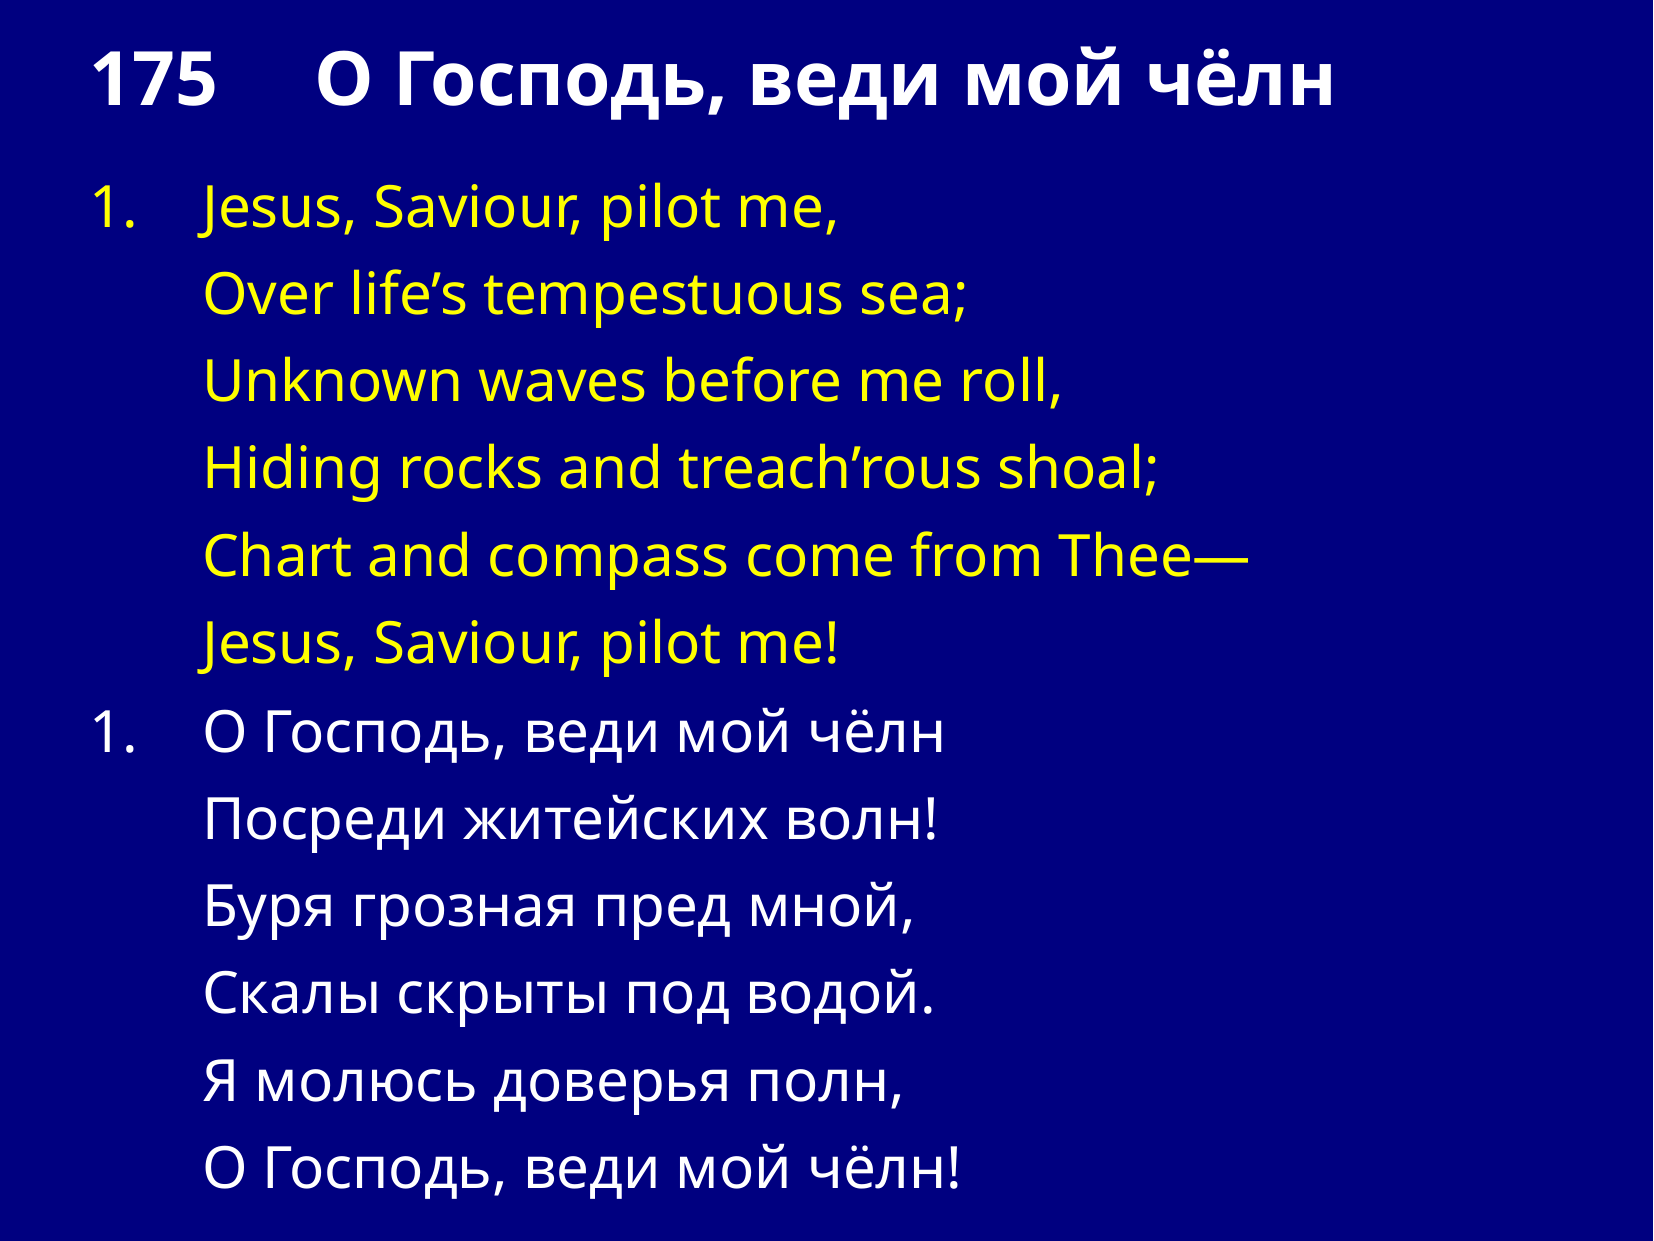

175	О Господь, веди мой чёлн
1.	Jesus, Saviour, pilot me,
	Over life’s tempestuous sea;
	Unknown waves before me roll,
	Hiding rocks and treach’rous shoal;
	Chart and compass come from Thee—
	Jesus, Saviour, pilot me!
1.	О Господь, веди мой чёлн
	Посреди житейских волн!
	Буря грозная пред мной,
	Скалы скрыты под водой.
	Я молюсь доверья полн,
	О Господь, веди мой чёлн!